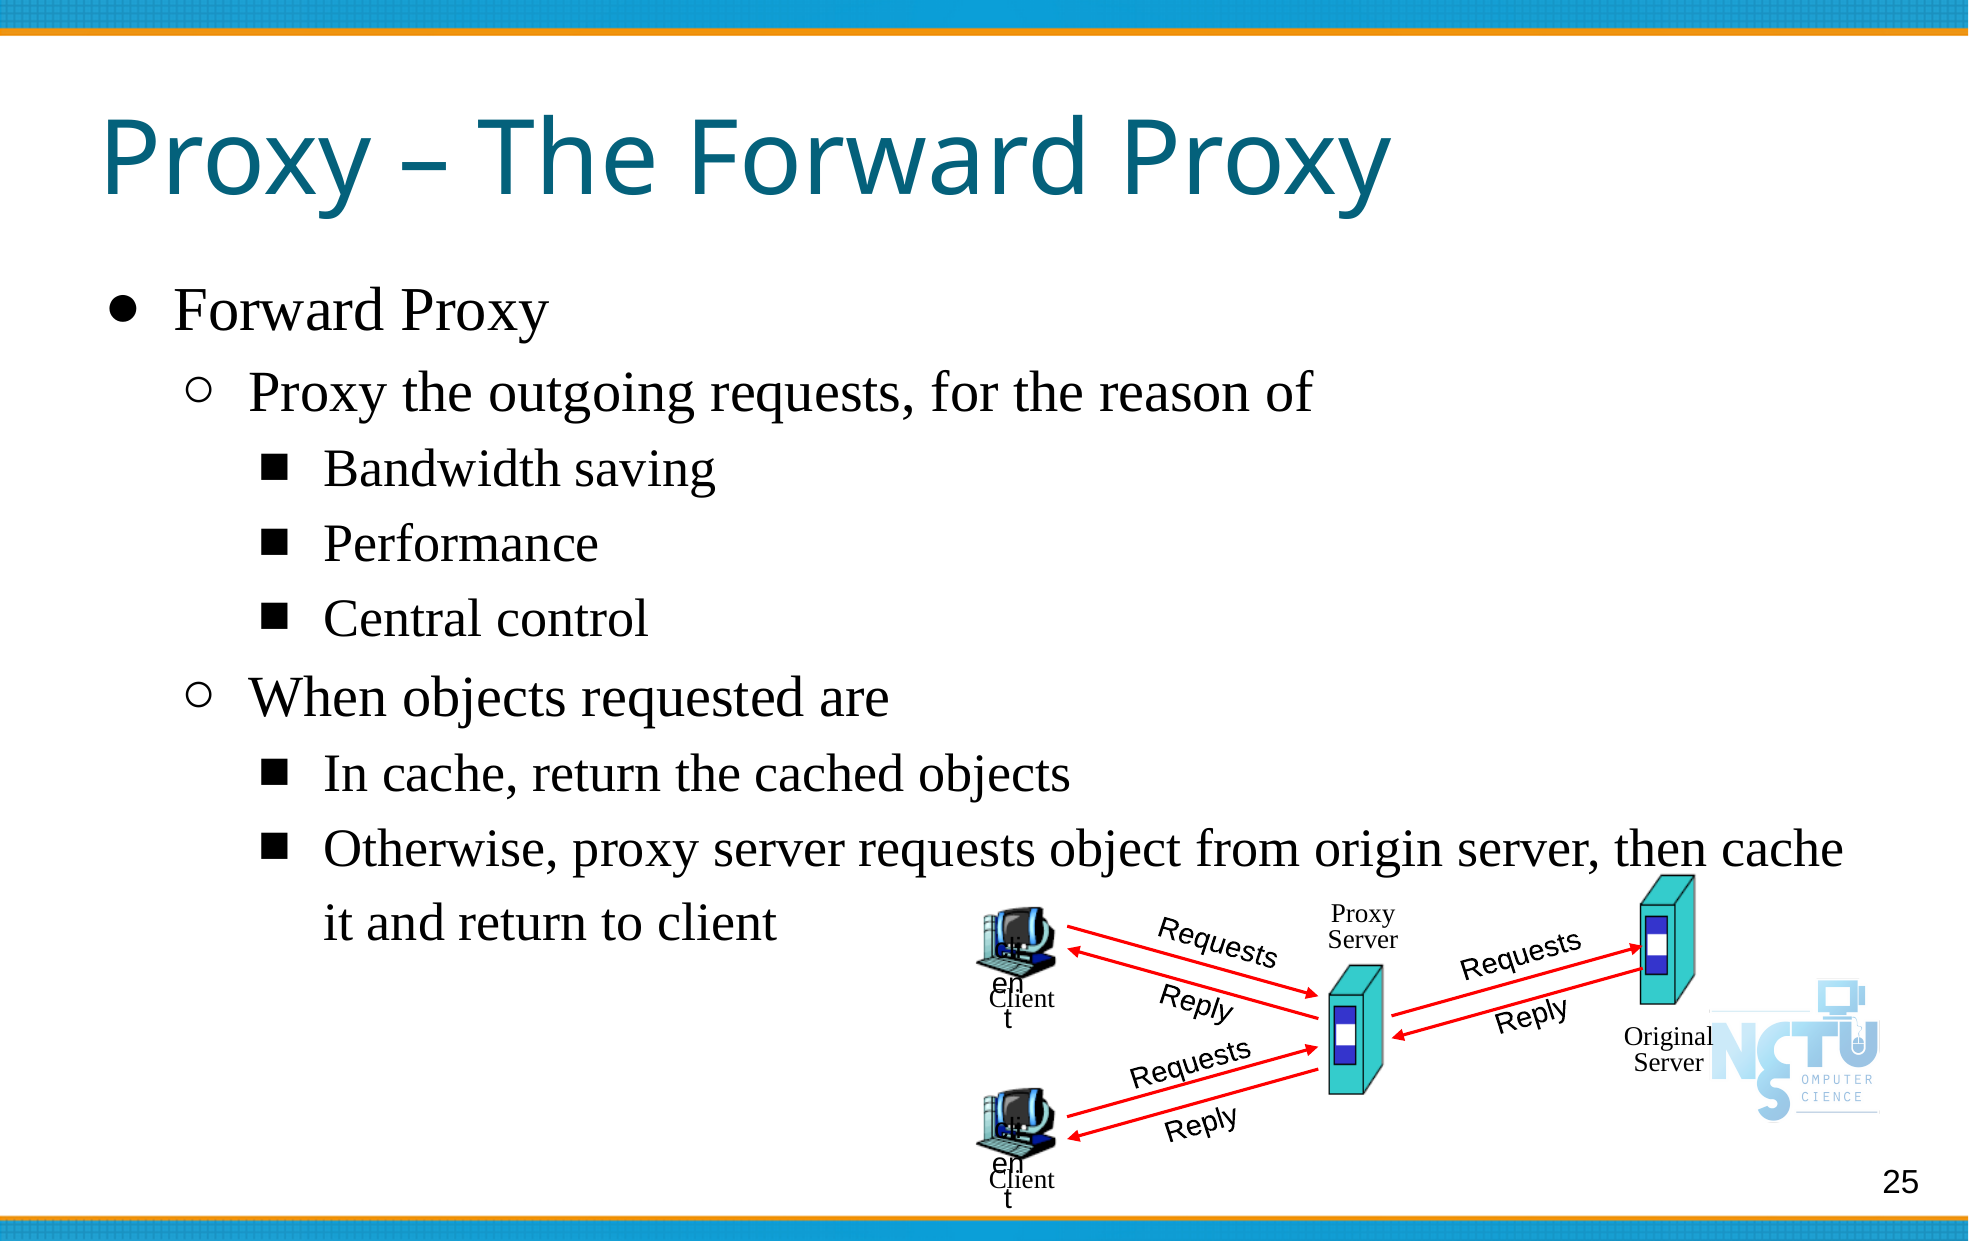

# Proxy – The Forward Proxy
Forward Proxy
Proxy the outgoing requests, for the reason of
Bandwidth saving
Performance
Central control
When objects requested are
In cache, return the cached objects
Otherwise, proxy server requests object from origin server, then cache it and return to client
Proxy
Server
client
Original
Server
client
Requests
Requests
Client
Reply
Reply
Requests
Reply
Client